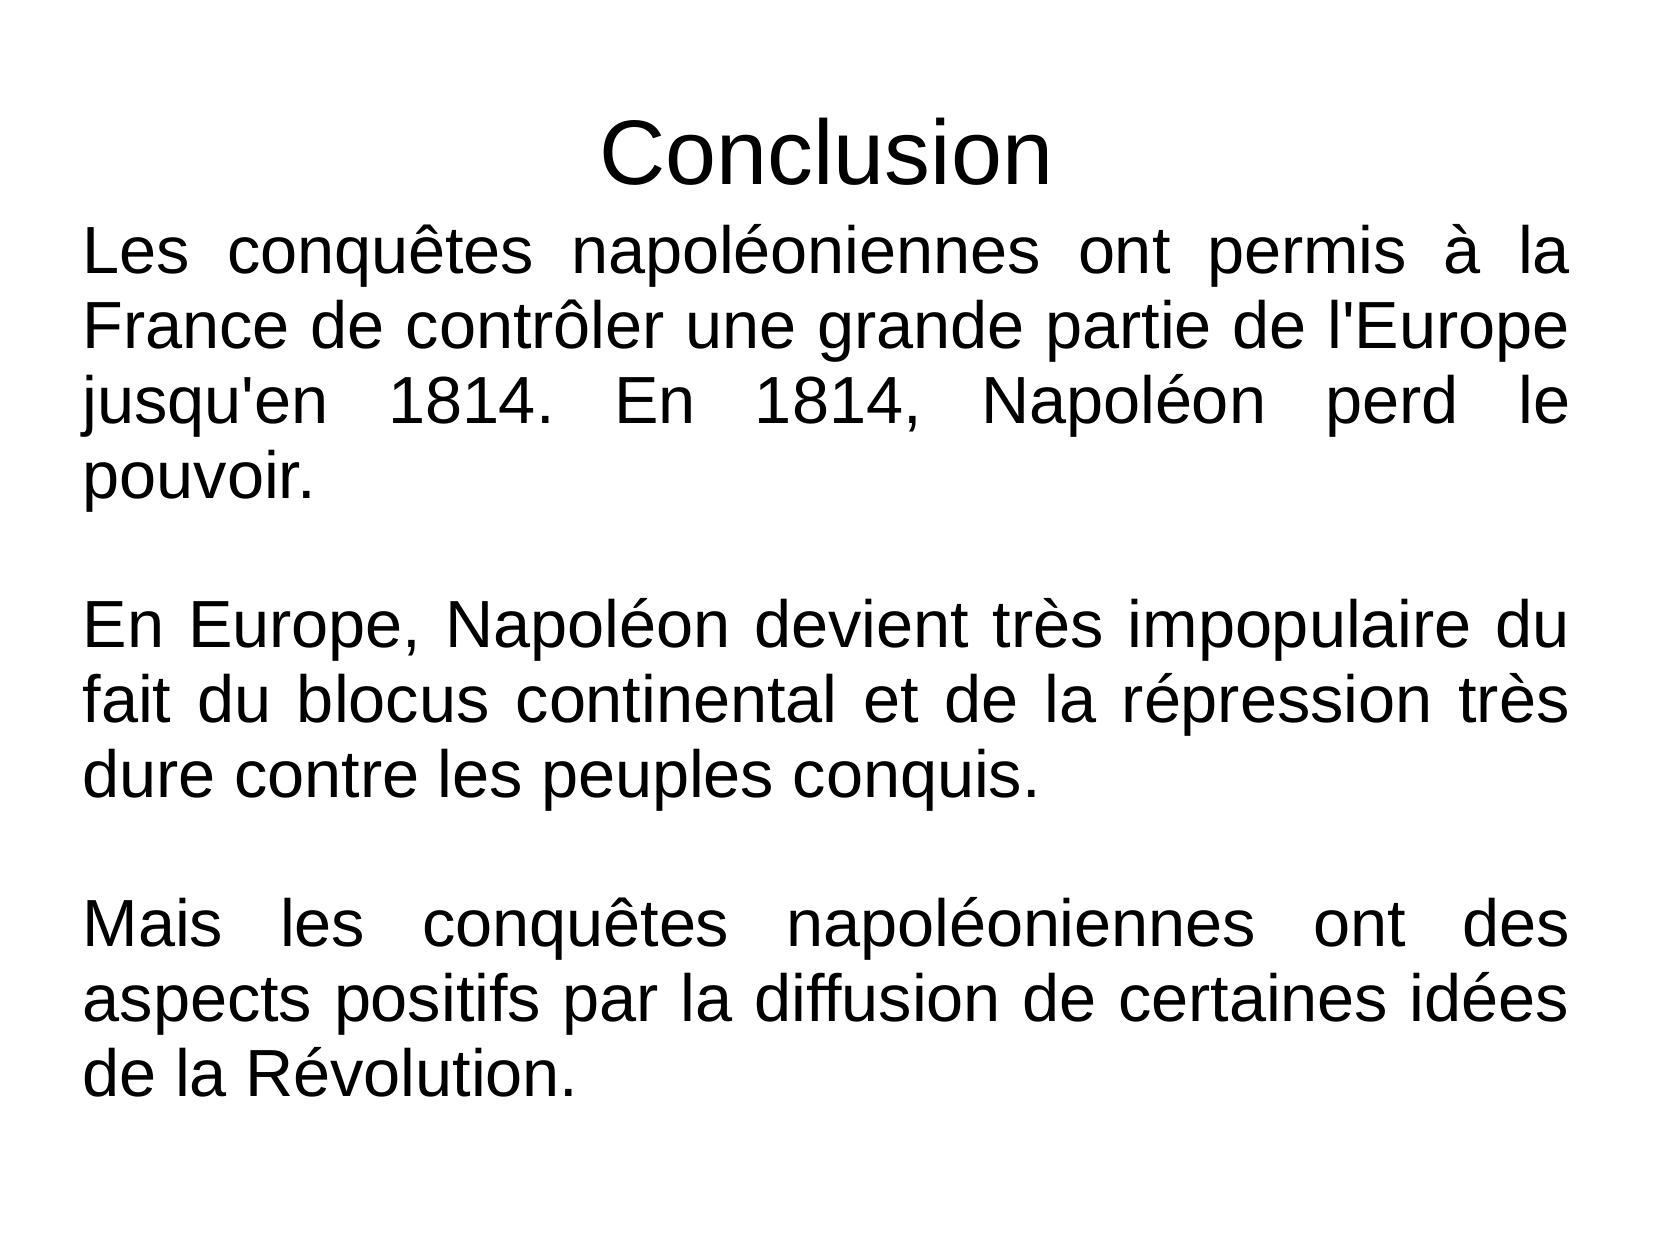

# Conclusion
Les conquêtes napoléoniennes ont permis à la France de contrôler une grande partie de l'Europe jusqu'en 1814. En 1814, Napoléon perd le pouvoir.
En Europe, Napoléon devient très impopulaire du fait du blocus continental et de la répression très dure contre les peuples conquis.
Mais les conquêtes napoléoniennes ont des aspects positifs par la diffusion de certaines idées de la Révolution.